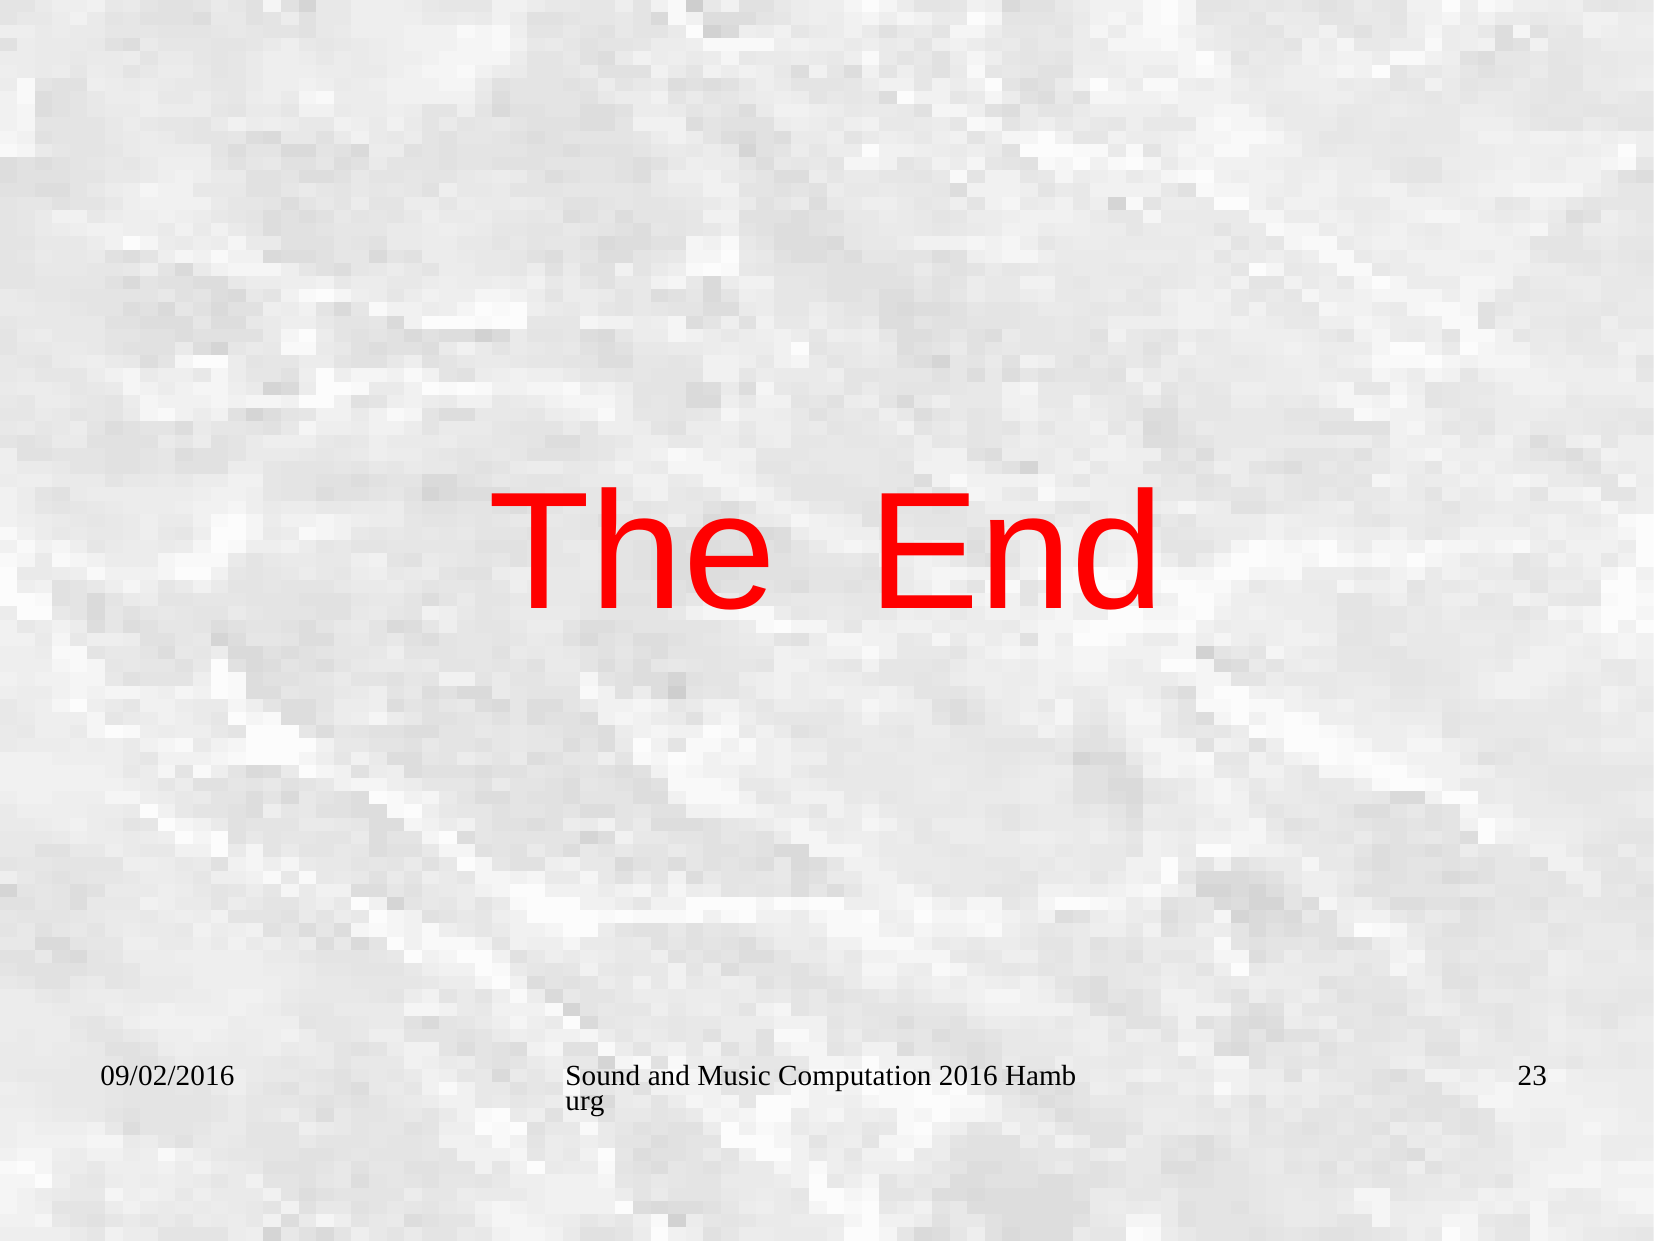

# The End
09/02/2016
Sound and Music Computation 2016 Hamburg
23